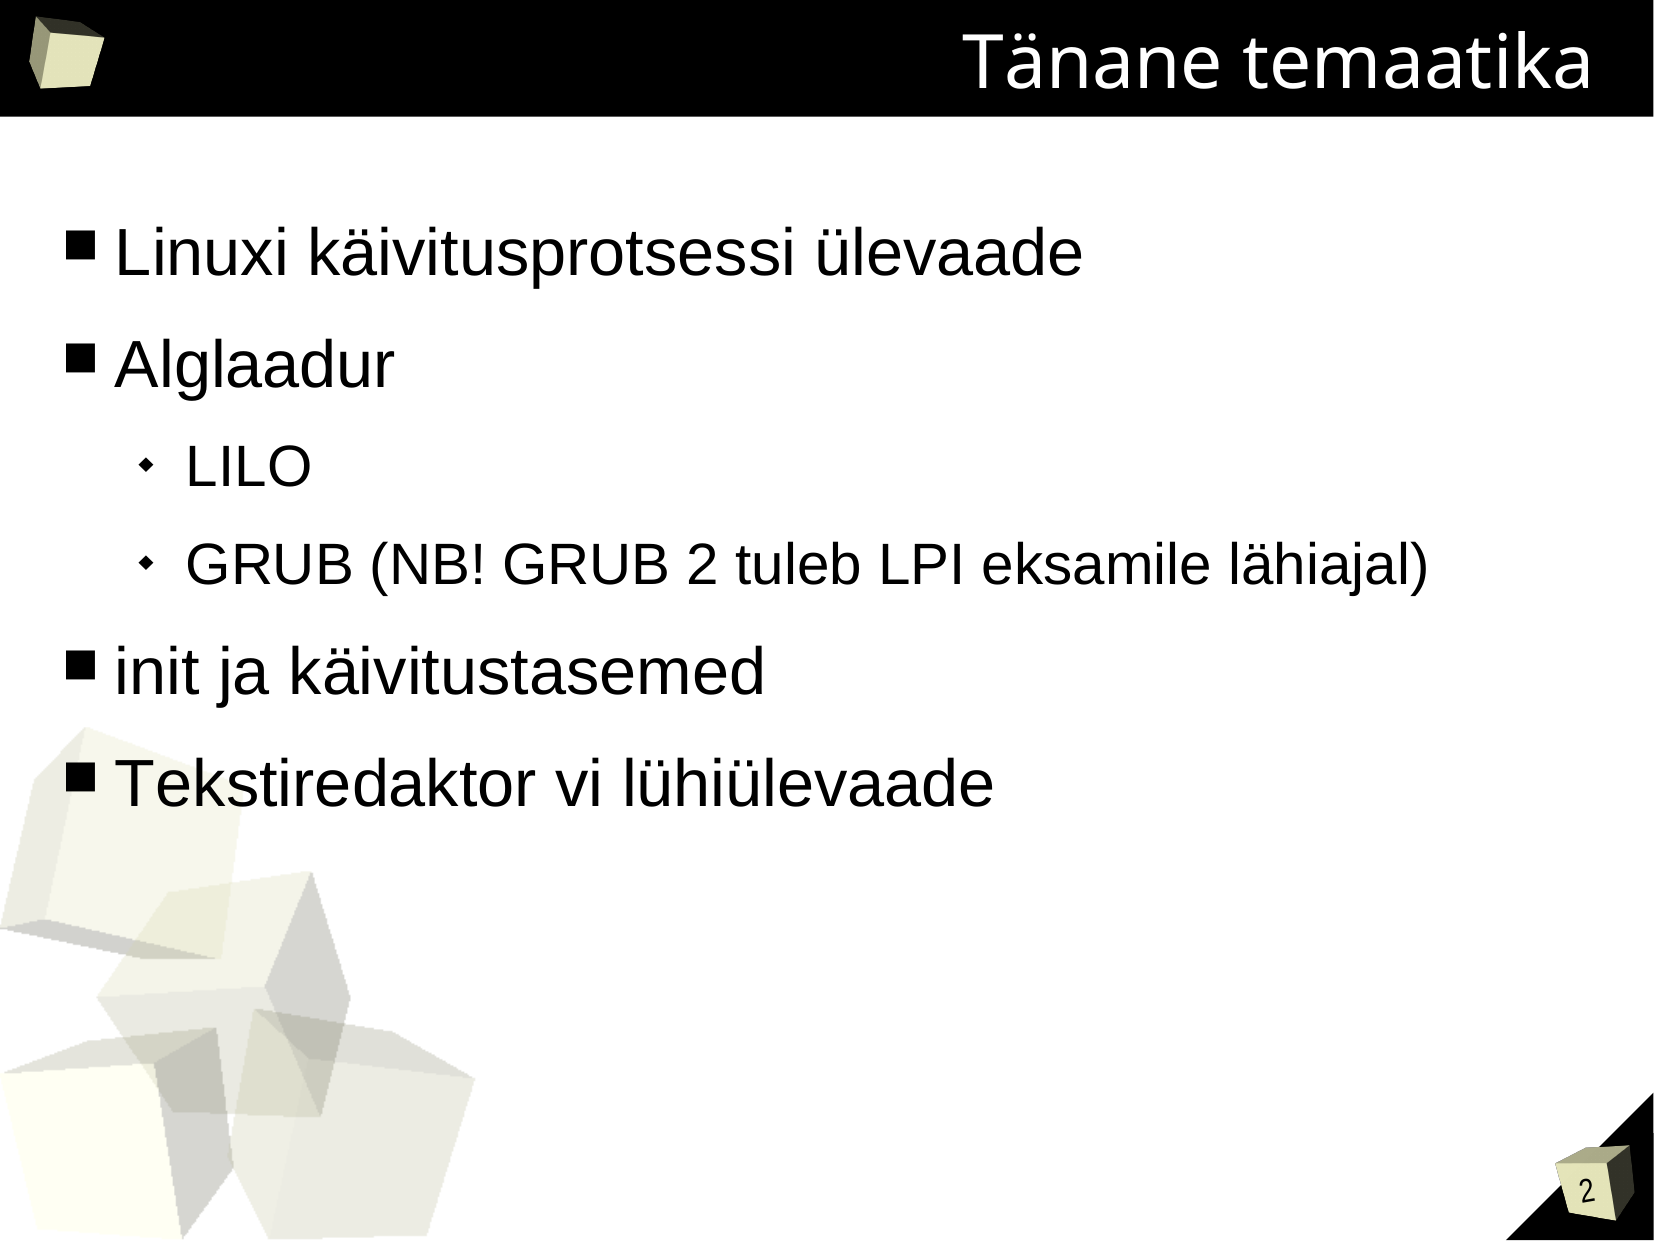

# Tänane temaatika
Linuxi käivitusprotsessi ülevaade
Alglaadur
LILO
GRUB (NB! GRUB 2 tuleb LPI eksamile lähiajal)
init ja käivitustasemed
Tekstiredaktor vi lühiülevaade